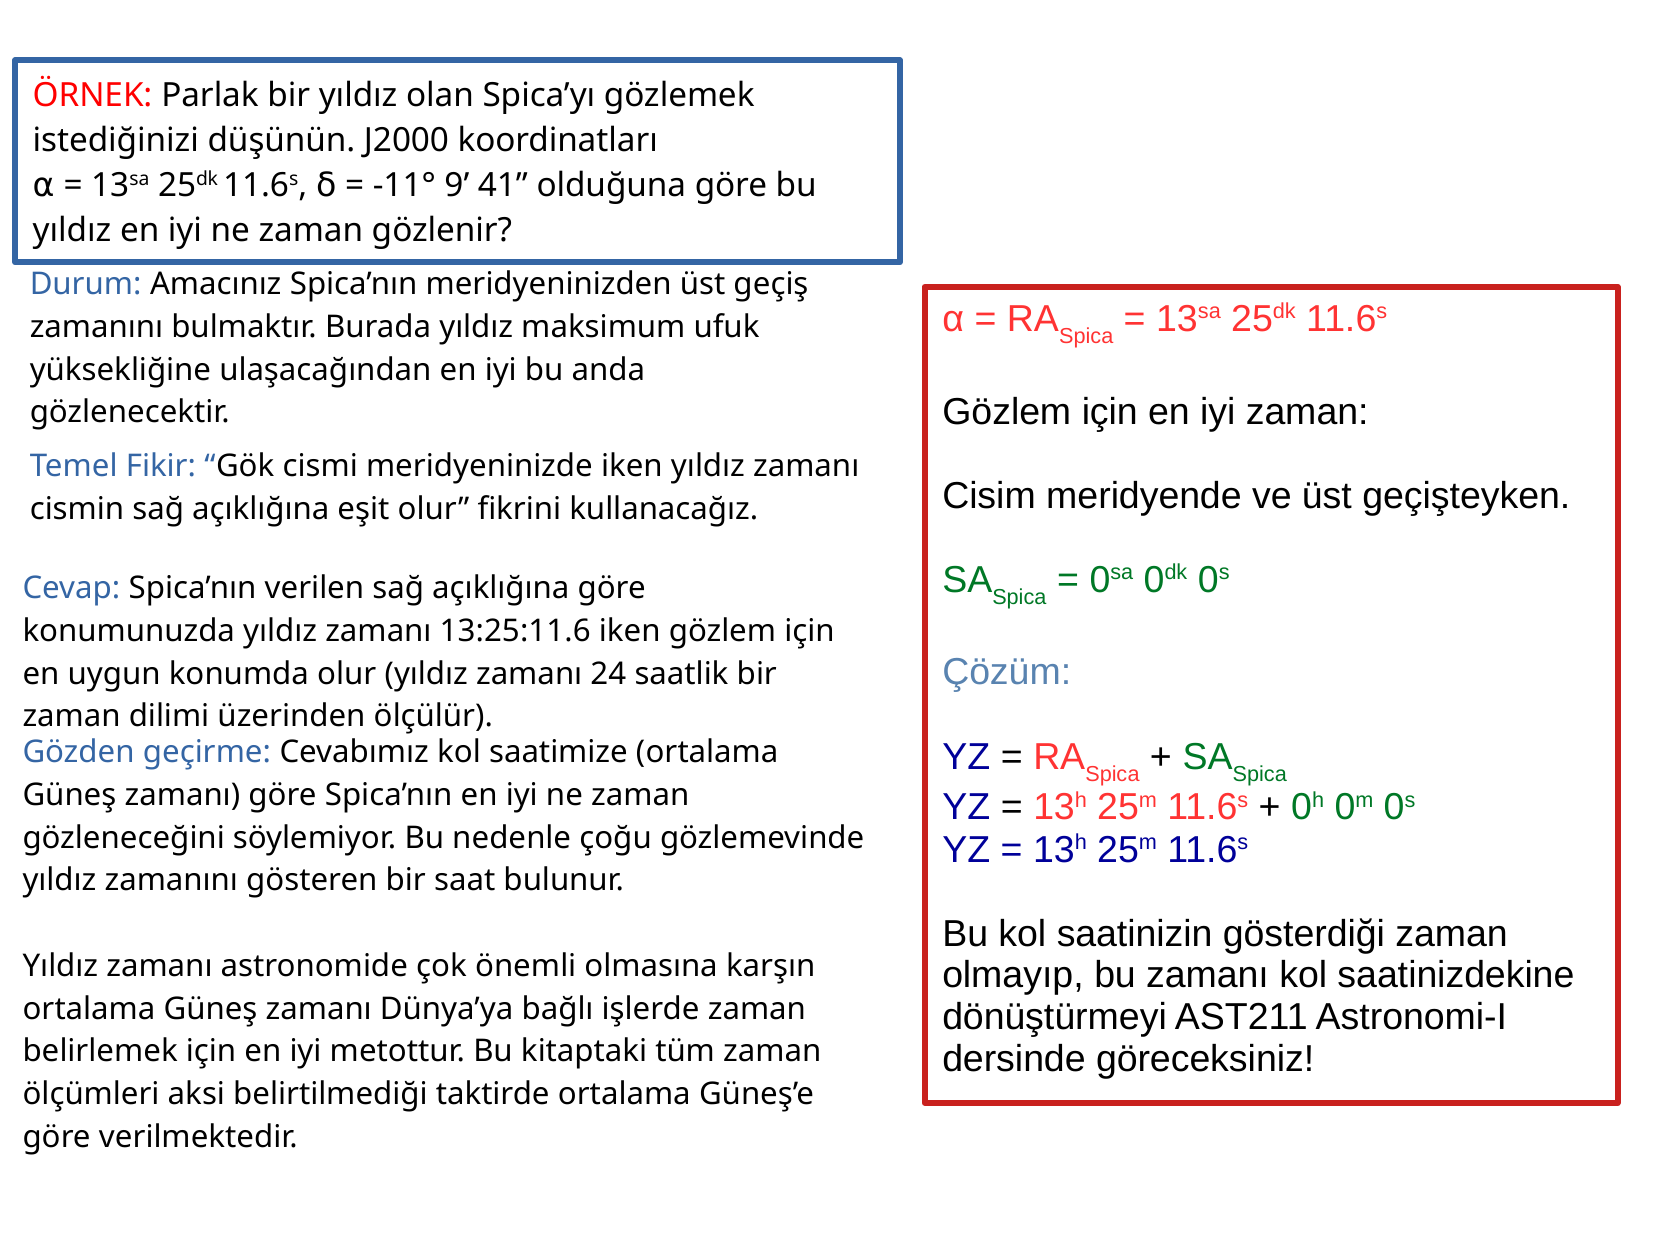

ÖRNEK: Parlak bir yıldız olan Spica’yı gözlemek istediğinizi düşünün. J2000 koordinatları
α = 13sa 25dk 11.6s, δ = -11° 9’ 41” olduğuna göre bu yıldız en iyi ne zaman gözlenir?
Durum: Amacınız Spica’nın meridyeninizden üst geçiş zamanını bulmaktır. Burada yıldız maksimum ufuk yüksekliğine ulaşacağından en iyi bu anda gözlenecektir.
α = RASpica = 13sa 25dk 11.6s
Gözlem için en iyi zaman:
Cisim meridyende ve üst geçişteyken.
SASpica = 0sa 0dk 0s
Çözüm:
YZ = RASpica + SASpica
YZ = 13h 25m 11.6s + 0h 0m 0s
YZ = 13h 25m 11.6s
Bu kol saatinizin gösterdiği zaman olmayıp, bu zamanı kol saatinizdekine dönüştürmeyi AST211 Astronomi-I dersinde göreceksiniz!
Temel Fikir: “Gök cismi meridyeninizde iken yıldız zamanı cismin sağ açıklığına eşit olur” fikrini kullanacağız.
Cevap: Spica’nın verilen sağ açıklığına göre konumunuzda yıldız zamanı 13:25:11.6 iken gözlem için en uygun konumda olur (yıldız zamanı 24 saatlik bir zaman dilimi üzerinden ölçülür).
Gözden geçirme: Cevabımız kol saatimize (ortalama Güneş zamanı) göre Spica’nın en iyi ne zaman gözleneceğini söylemiyor. Bu nedenle çoğu gözlemevinde yıldız zamanını gösteren bir saat bulunur.
Yıldız zamanı astronomide çok önemli olmasına karşın ortalama Güneş zamanı Dünya’ya bağlı işlerde zaman belirlemek için en iyi metottur. Bu kitaptaki tüm zaman ölçümleri aksi belirtilmediği taktirde ortalama Güneş’e göre verilmektedir.